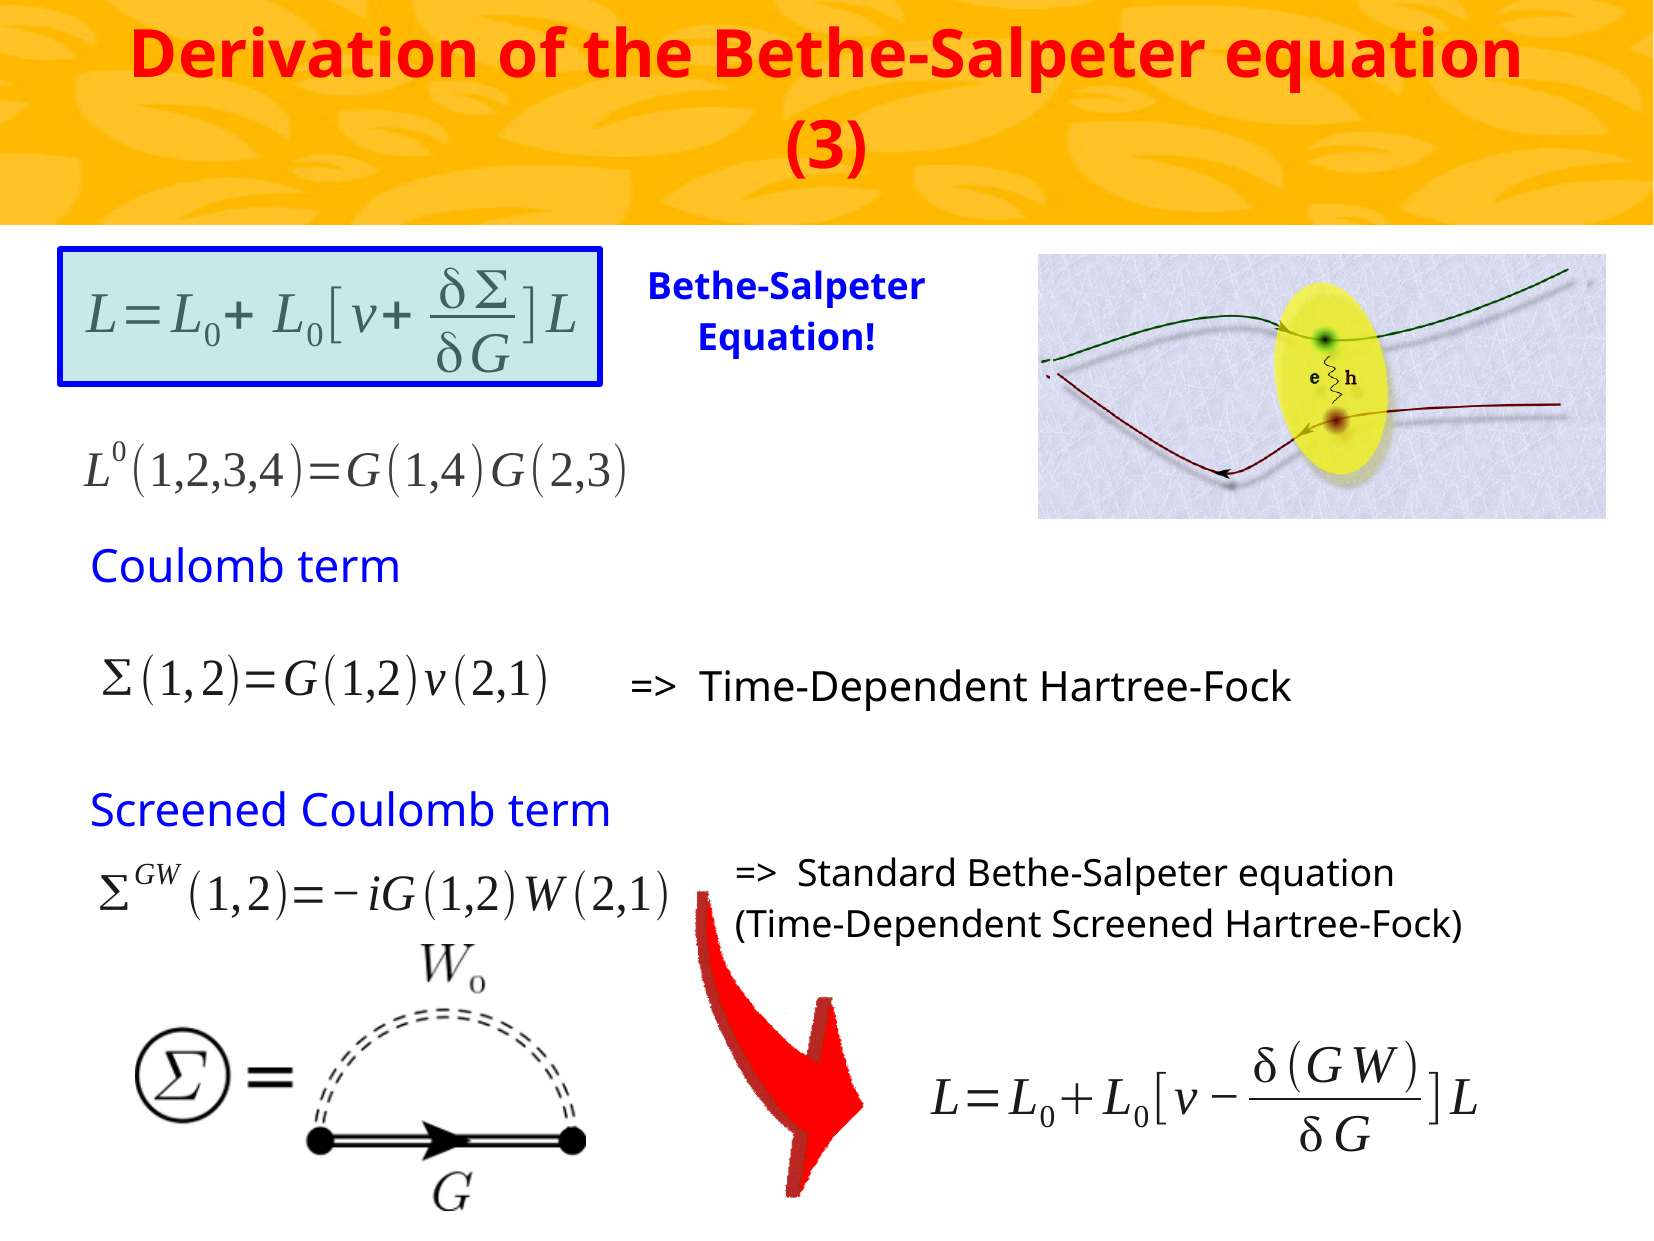

Derivation of the Bethe-Salpeter equation (3)
Bethe-Salpeter Equation!
Coulomb term
=> Time-Dependent Hartree-Fock
Screened Coulomb term
=> Standard Bethe-Salpeter equation
(Time-Dependent Screened Hartree-Fock)